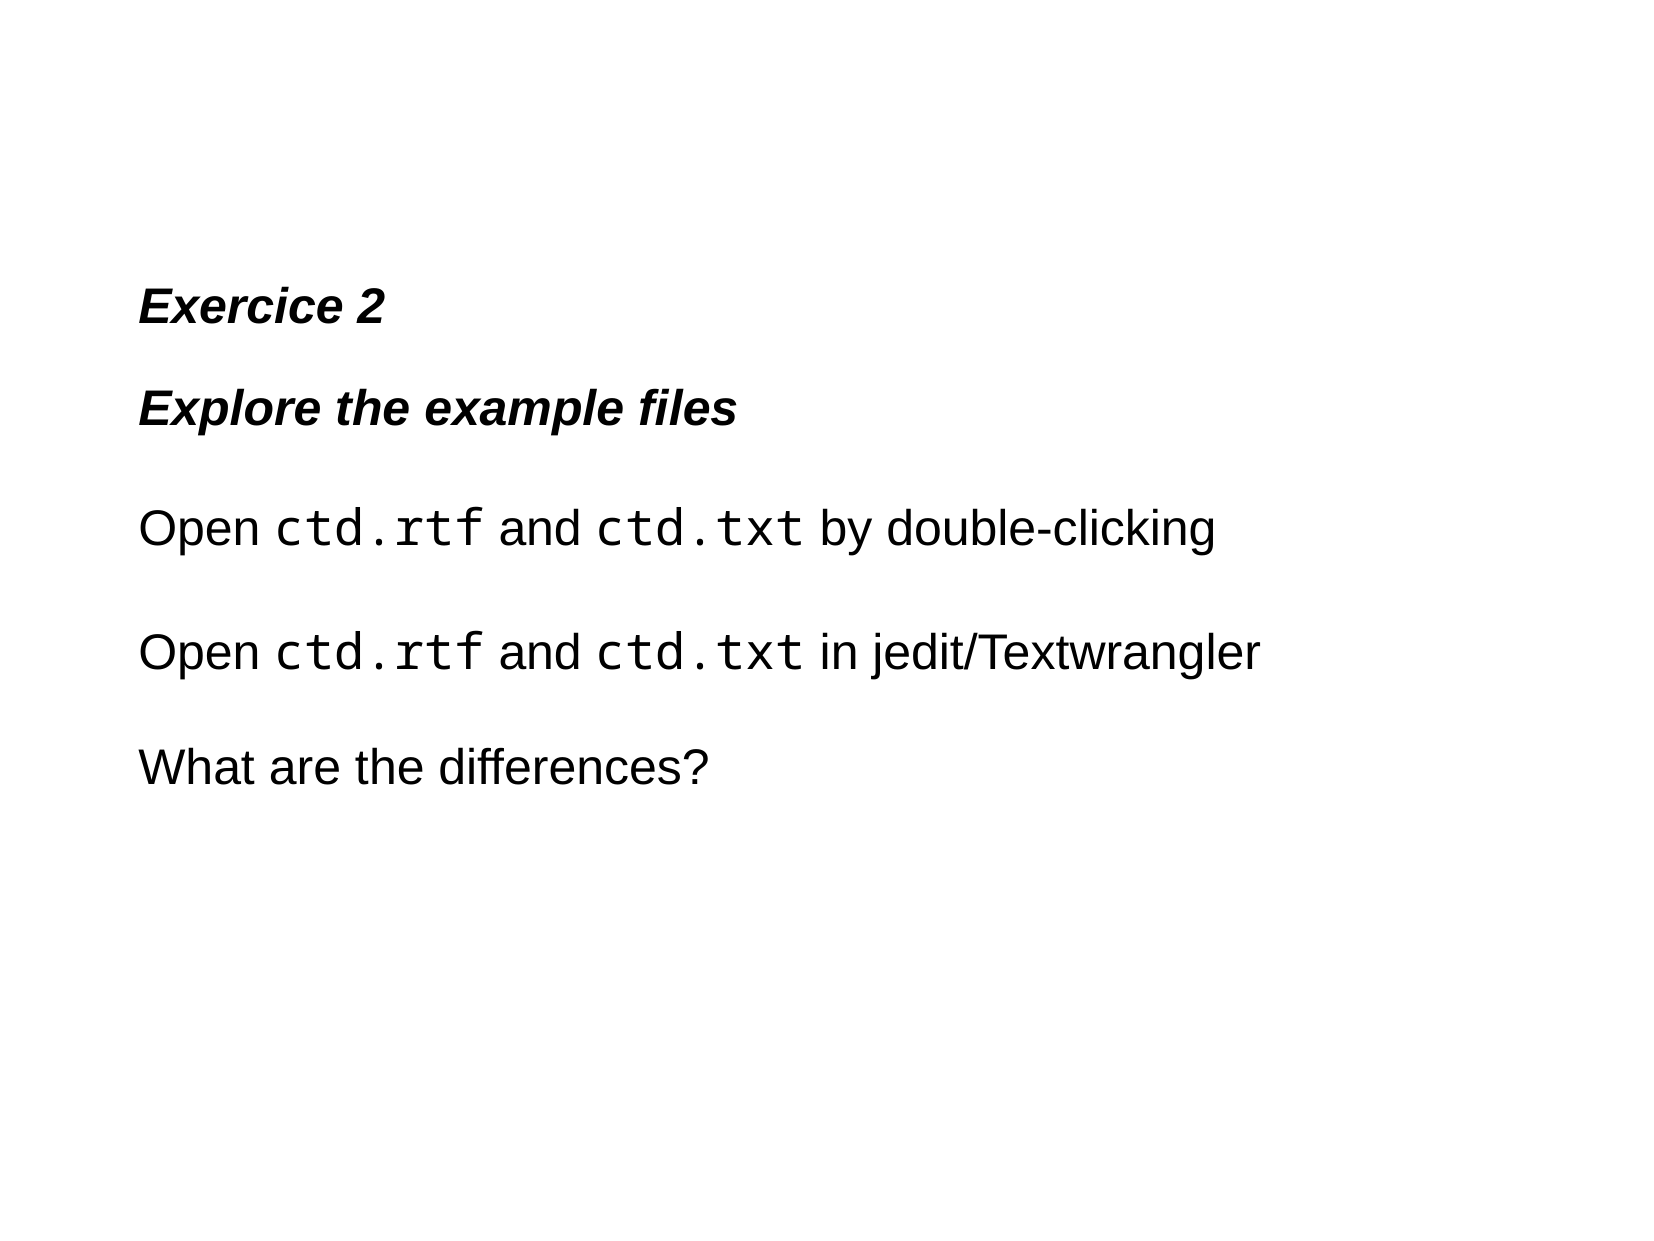

Exercice 2
Explore the example files
Open ctd.rtf and ctd.txt by double-clicking
Open ctd.rtf and ctd.txt in jedit/Textwrangler
What are the differences?